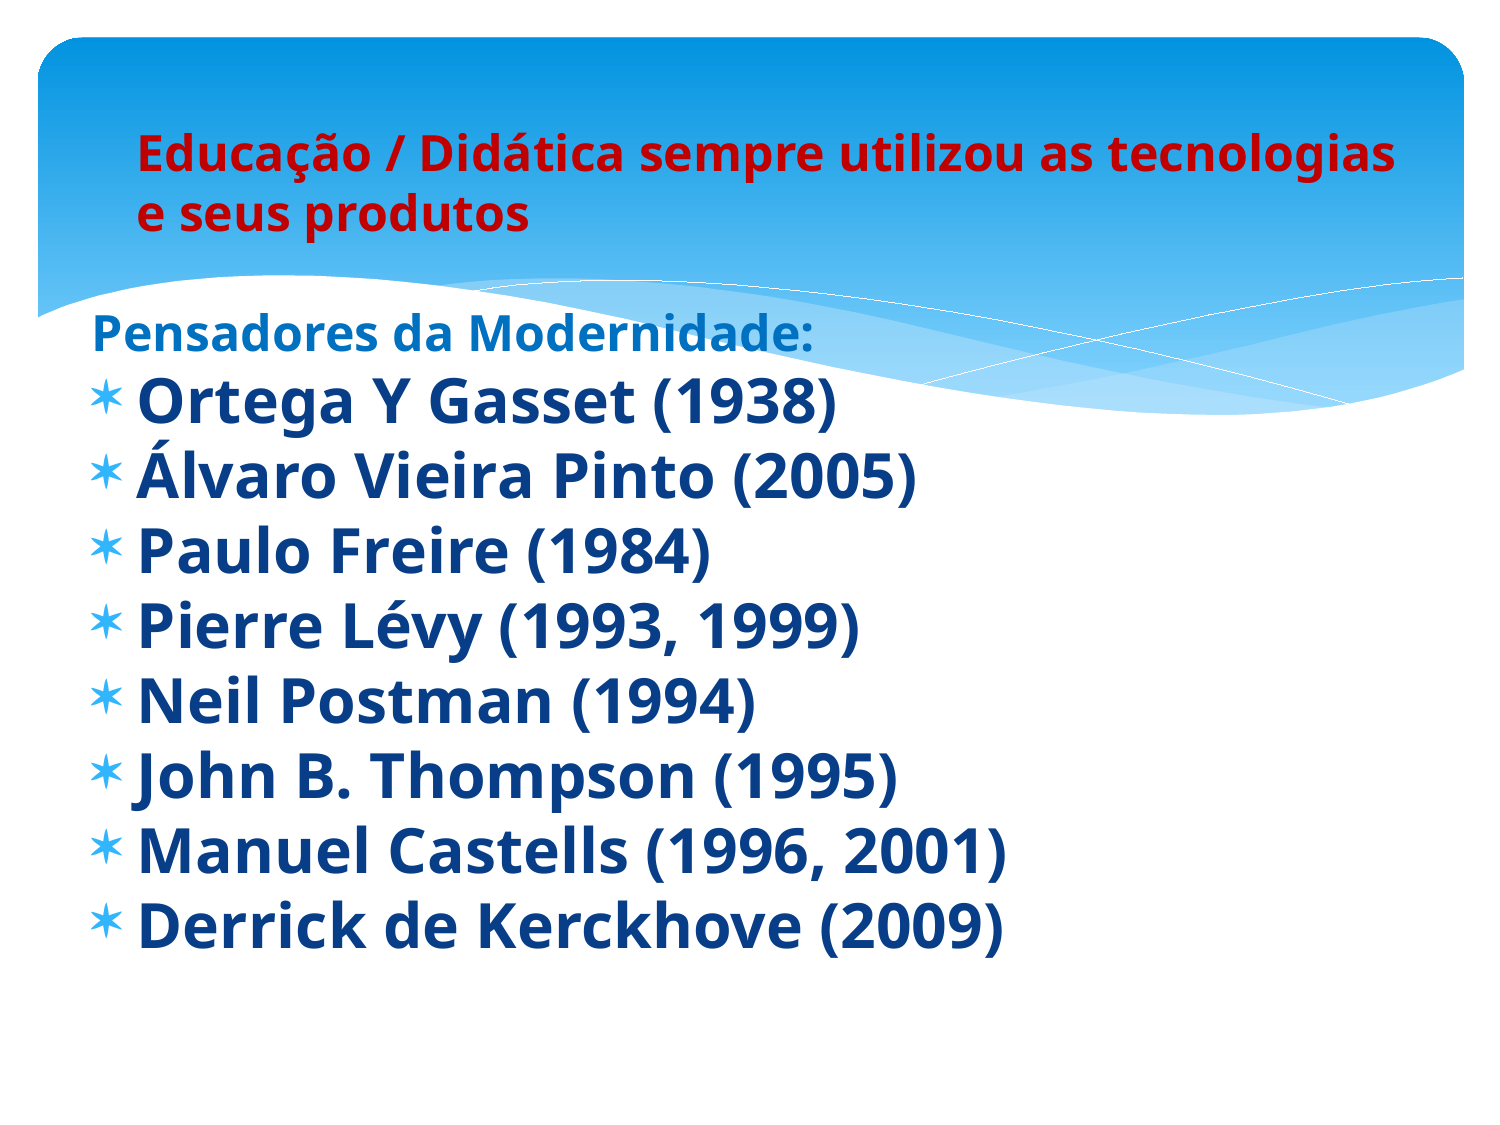

# Educação / Didática sempre utilizou as tecnologias e seus produtos
Pensadores da Modernidade:
Ortega Y Gasset (1938)
Álvaro Vieira Pinto (2005)
Paulo Freire (1984)
Pierre Lévy (1993, 1999)
Neil Postman (1994)
John B. Thompson (1995)
Manuel Castells (1996, 2001)
Derrick de Kerckhove (2009)